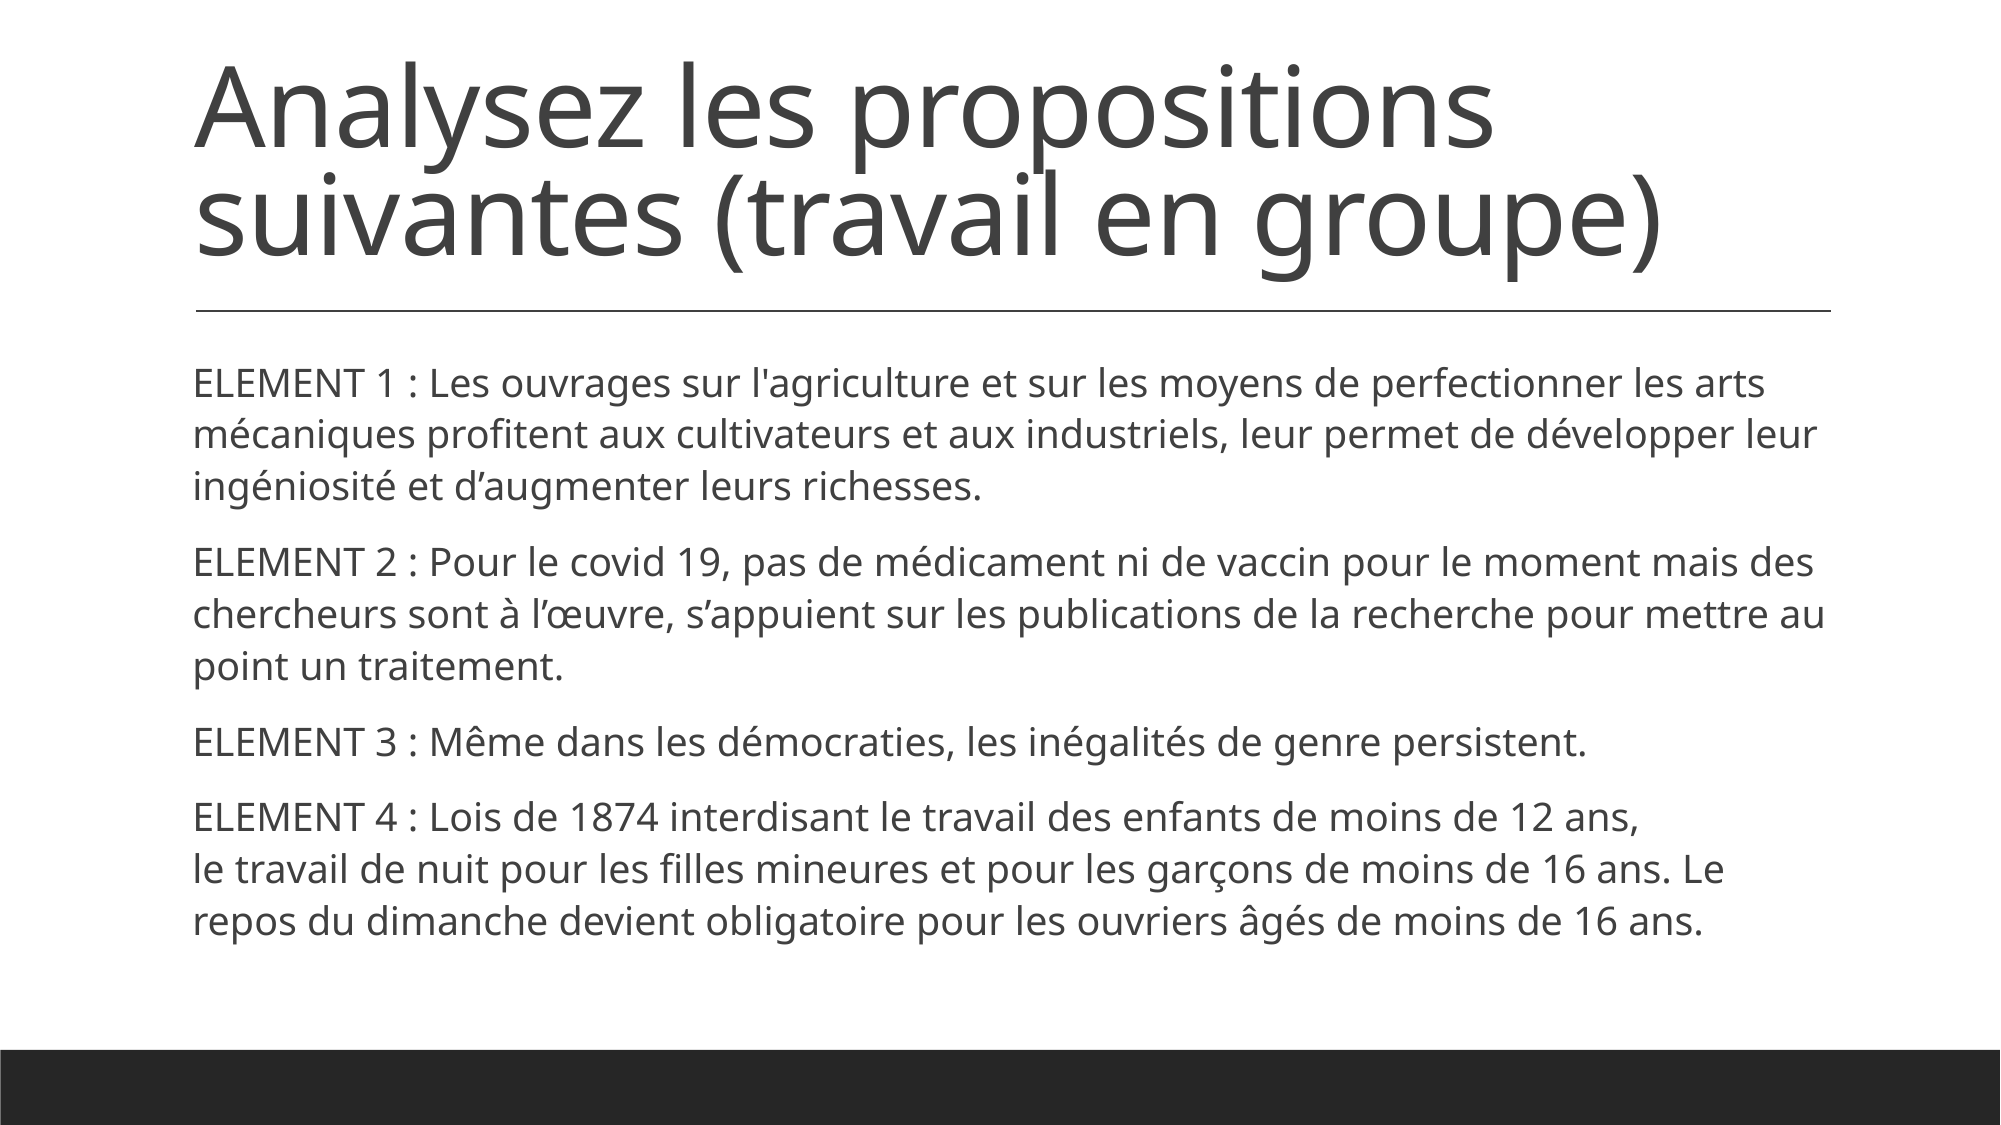

Analysez les propositions suivantes (travail en groupe)
ELEMENT 1 : Les ouvrages sur l'agriculture et sur les moyens de perfectionner les arts mécaniques profitent aux cultivateurs et aux industriels, leur permet de développer leur ingéniosité et d’augmenter leurs richesses.
ELEMENT 2 : Pour le covid 19, pas de médicament ni de vaccin pour le moment mais des chercheurs sont à l’œuvre, s’appuient sur les publications de la recherche pour mettre au point un traitement.
ELEMENT 3 : Même dans les démocraties, les inégalités de genre persistent.
ELEMENT 4 : Lois de 1874 interdisant le travail des enfants de moins de 12 ans, le travail de nuit pour les filles mineures et pour les garçons de moins de 16 ans. Le repos du dimanche devient obligatoire pour les ouvriers âgés de moins de 16 ans.